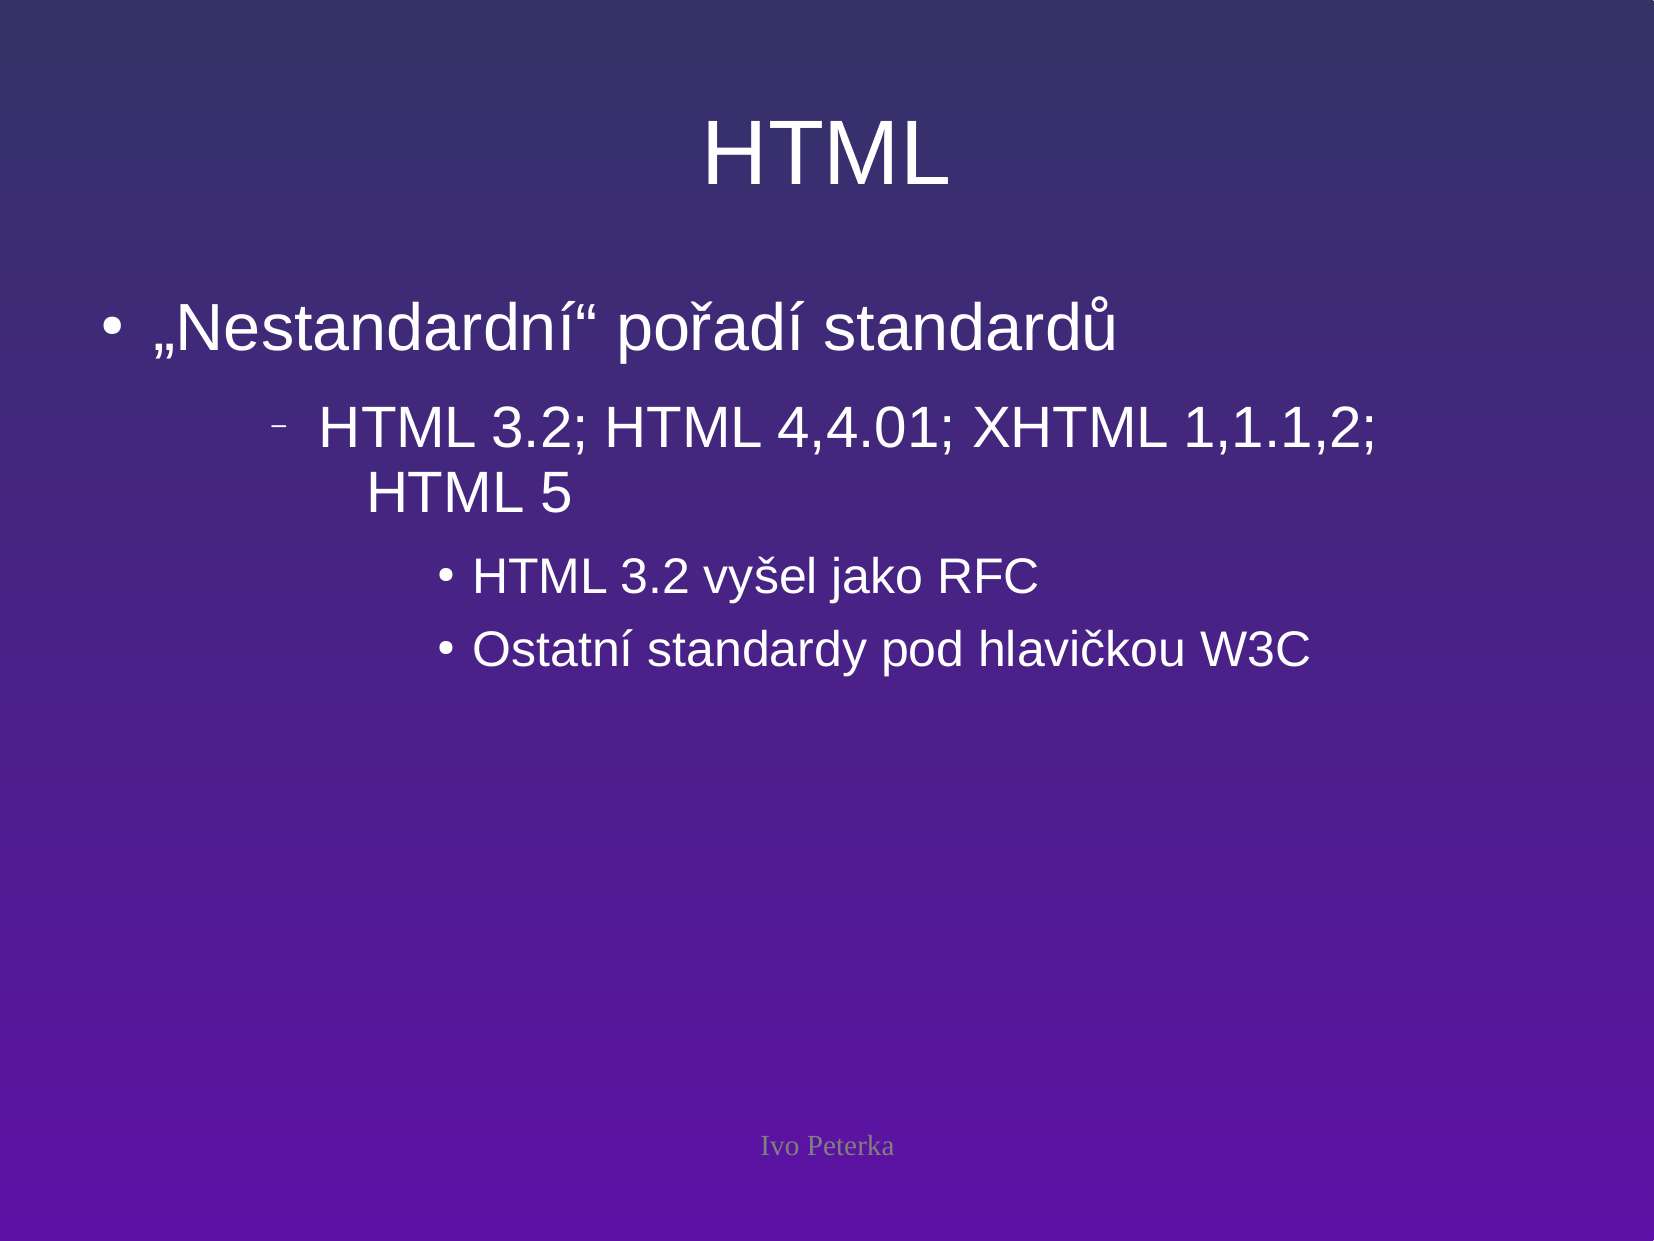

# HTML
„Nestandardní“ pořadí standardů
HTML 3.2; HTML 4,4.01; XHTML 1,1.1,2; HTML 5
HTML 3.2 vyšel jako RFC
Ostatní standardy pod hlavičkou W3C